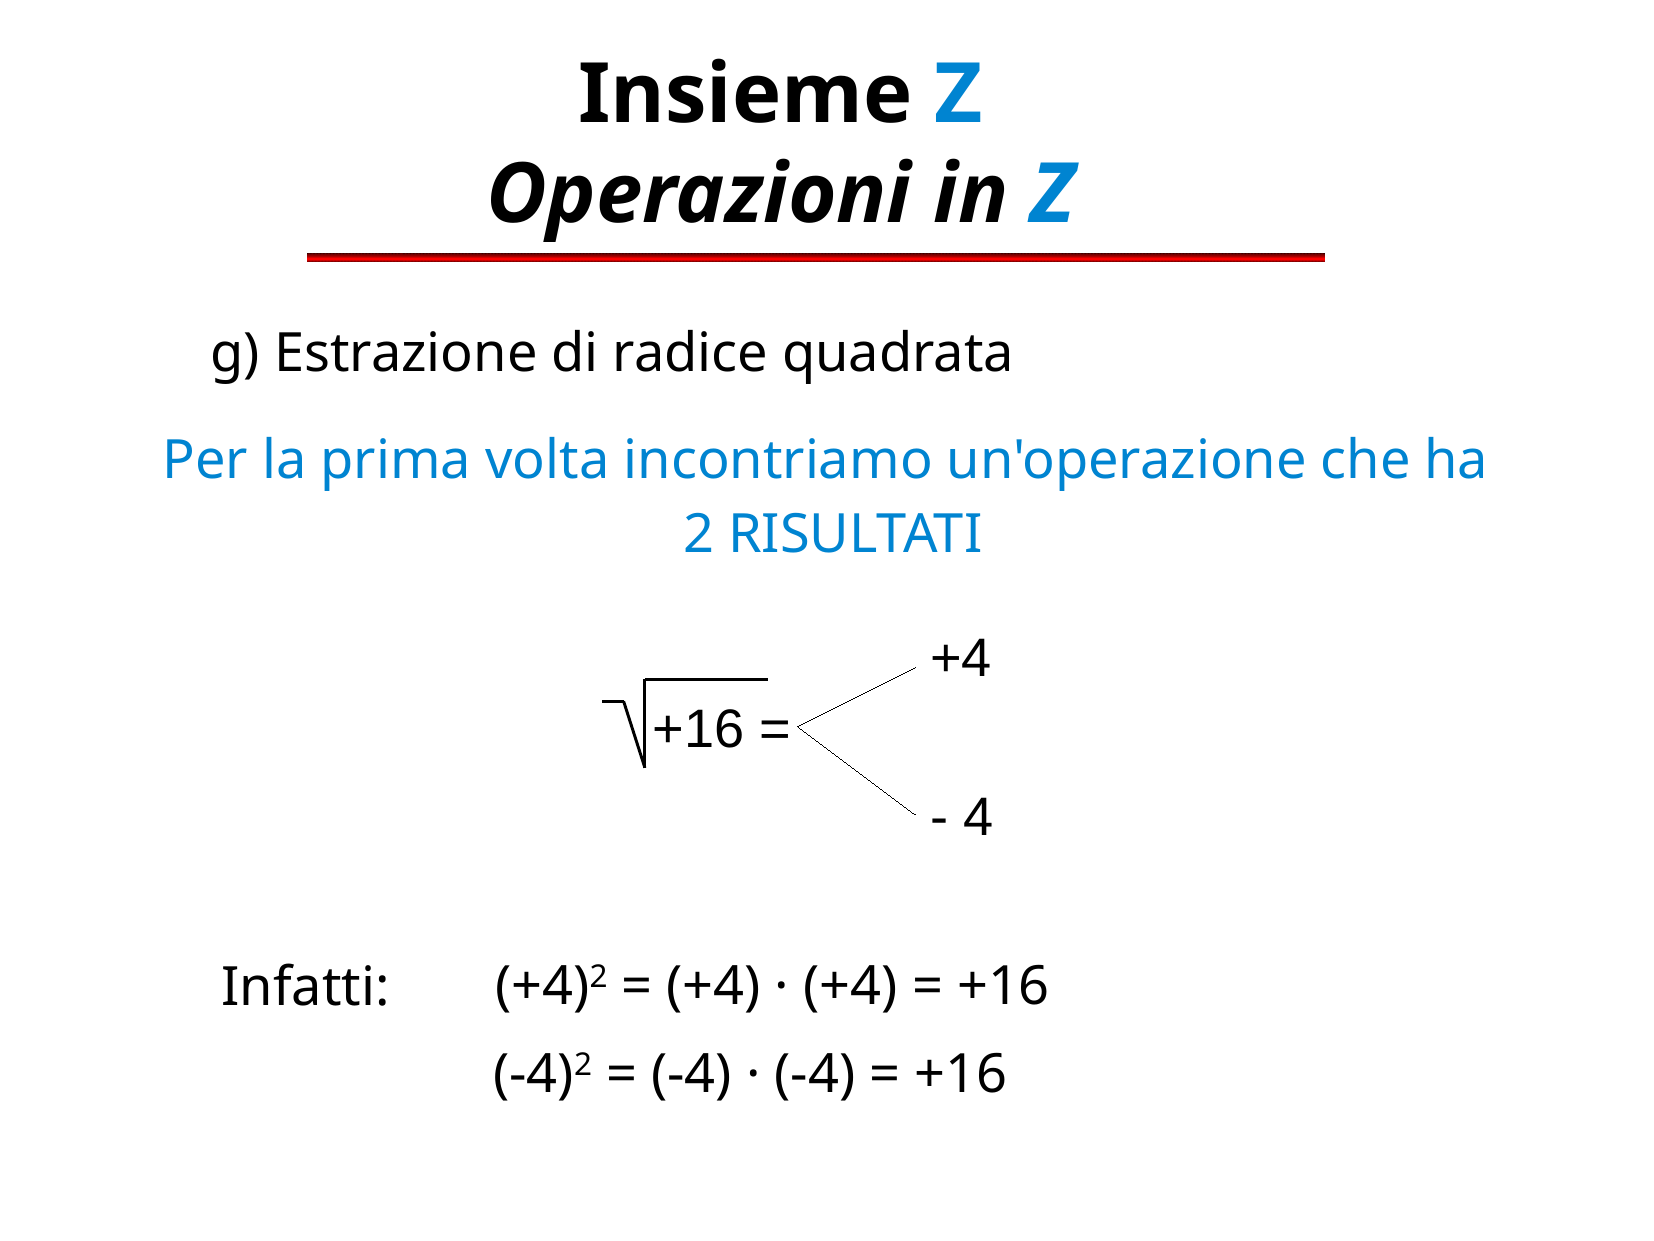

# Insieme Z Operazioni in Z
g) Estrazione di radice quadrata
Per la prima volta incontriamo un'operazione che ha
2 RISULTATI
+4
+16 =
- 4
(+4)2 = (+4) · (+4) = +16
Infatti:
(-4)2 = (-4) · (-4) = +16